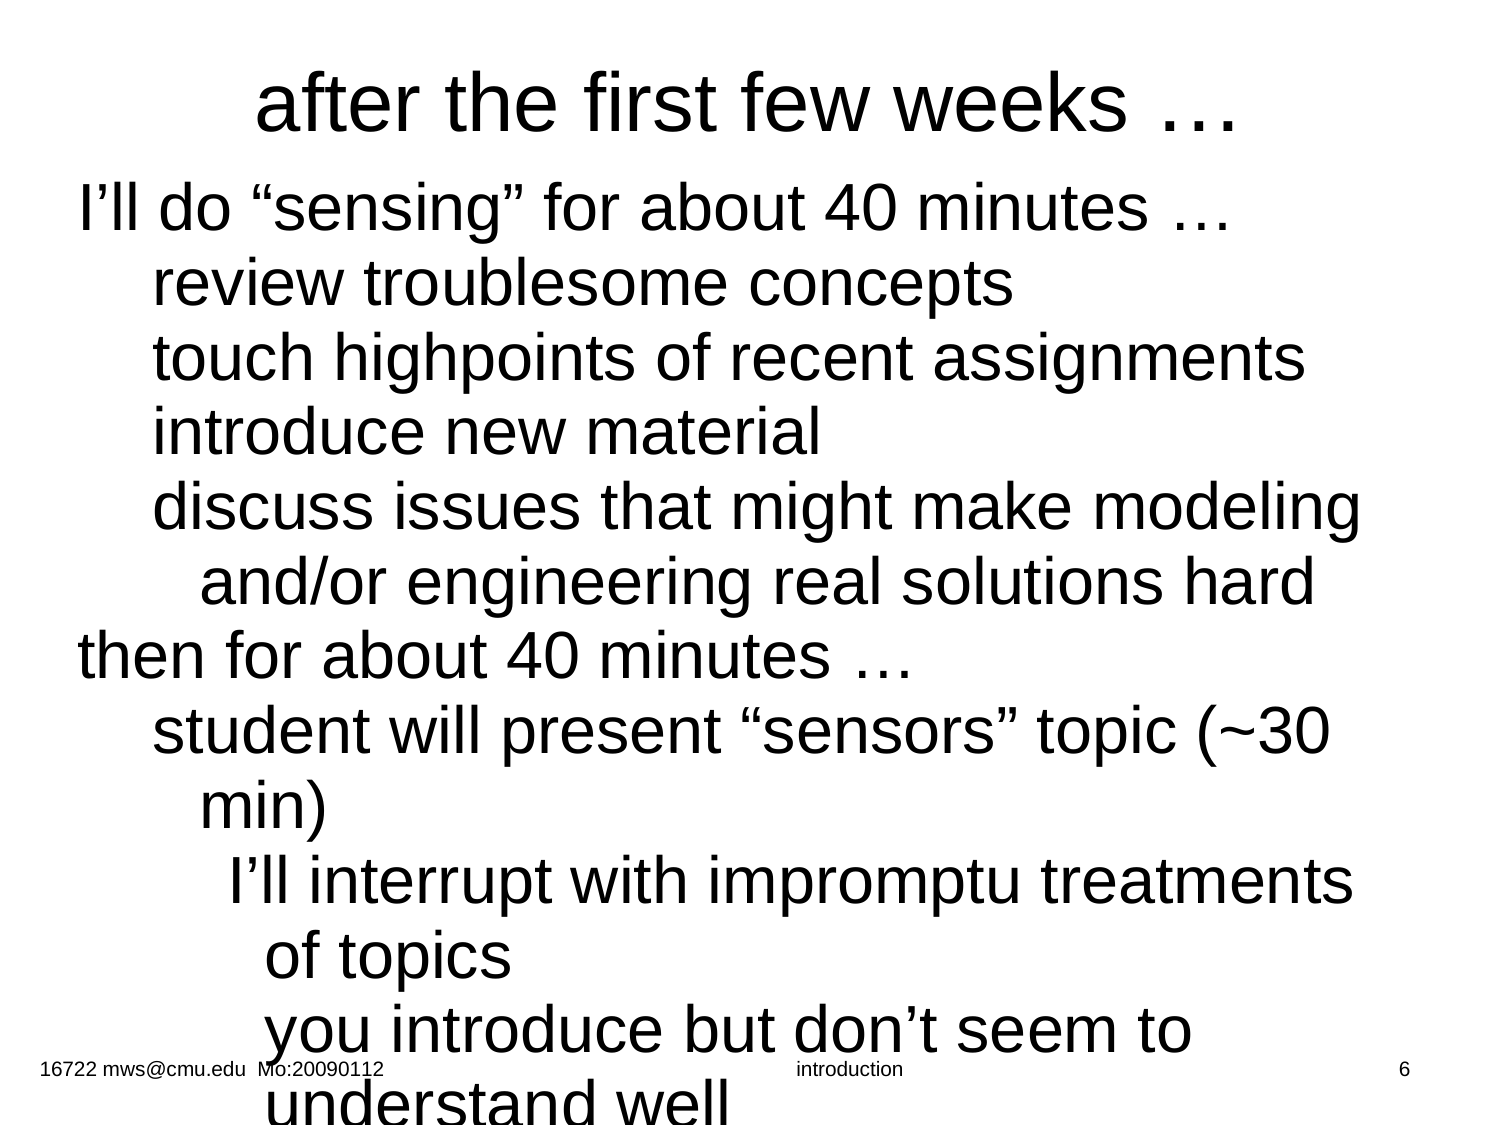

# after the first few weeks …
I’ll do “sensing” for about 40 minutes …
review troublesome concepts
touch highpoints of recent assignments
introduce new material
discuss issues that might make modeling and/or engineering real solutions hard
then for about 40 minutes …
student will present “sensors” topic (~30 min)
I’ll interrupt with impromptu treatments of topics
you introduce but don’t seem to understand well
student will present homework assignment
and discuss how to approach solving it
16722 mws@cmu.edu Mo:20090112
introduction
6